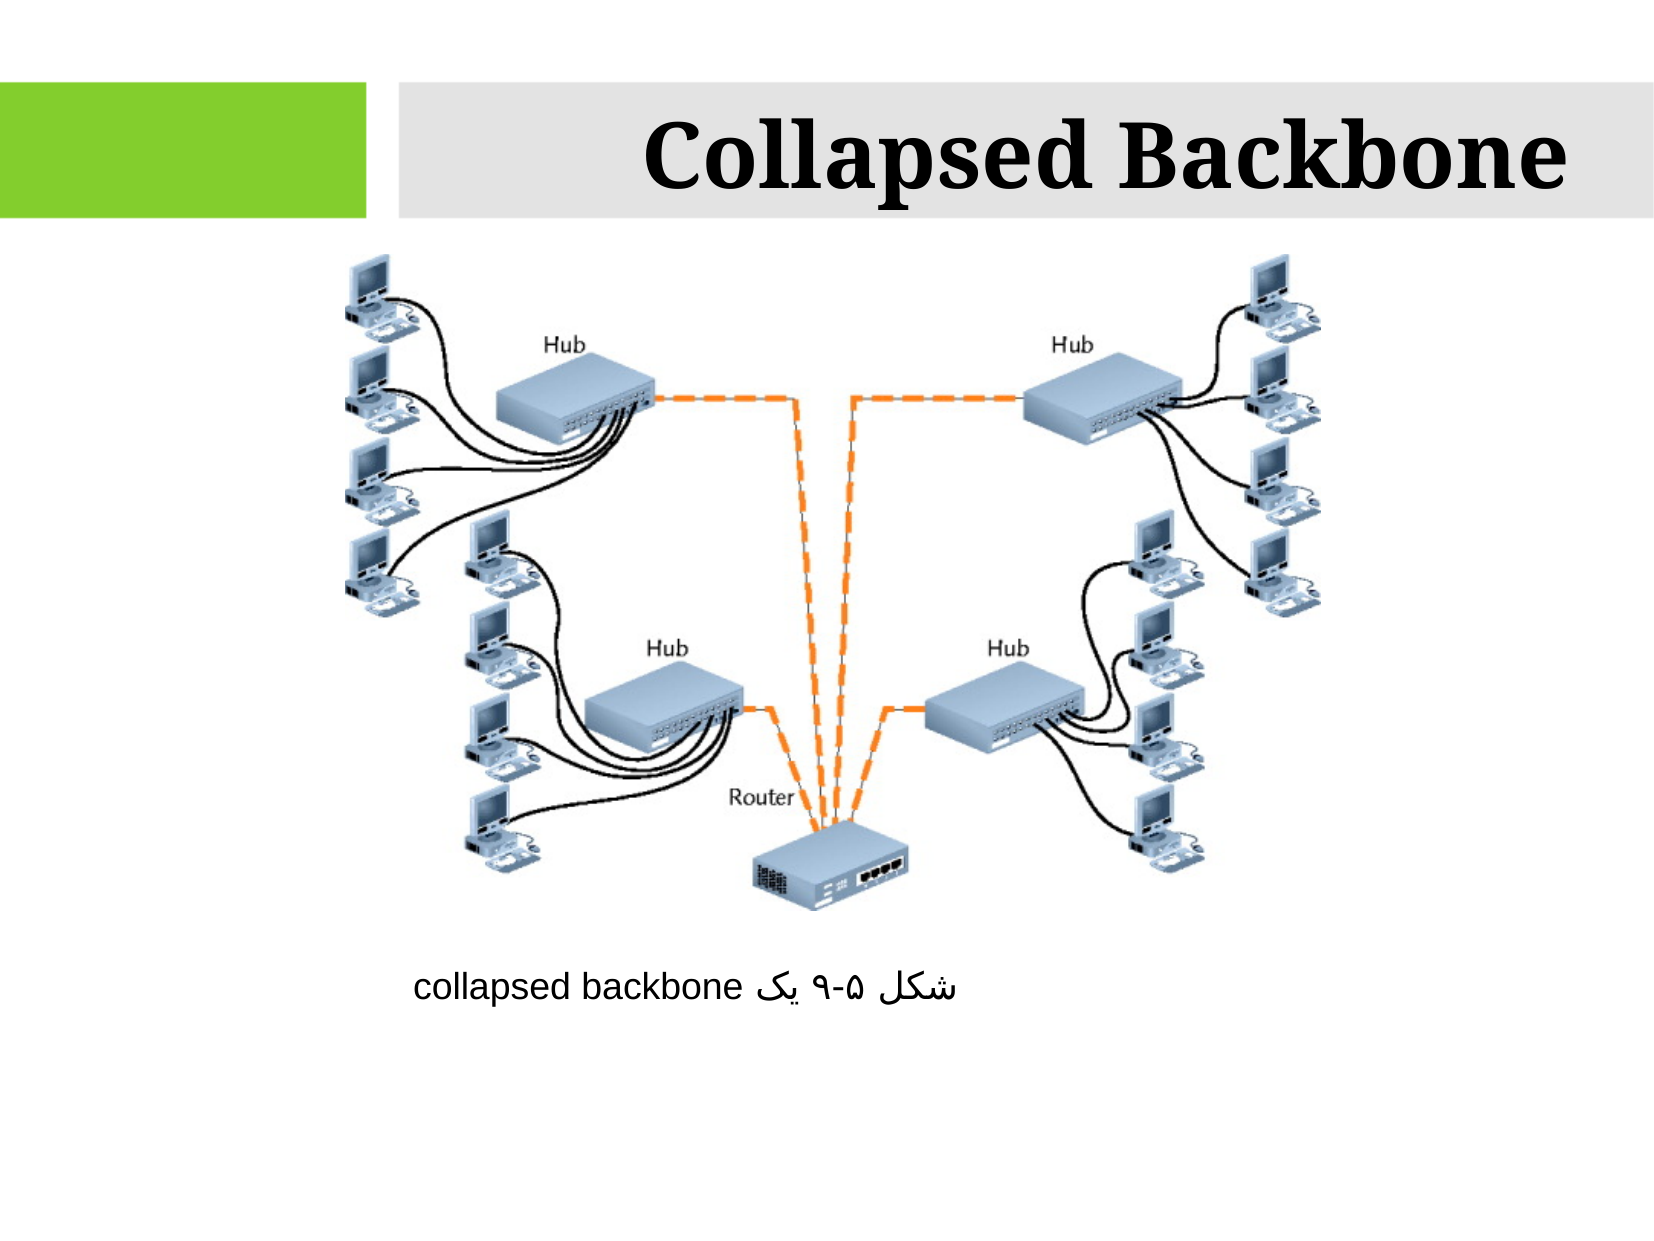

# Collapsed Backbone
شکل ۵-۹ یک collapsed backbone